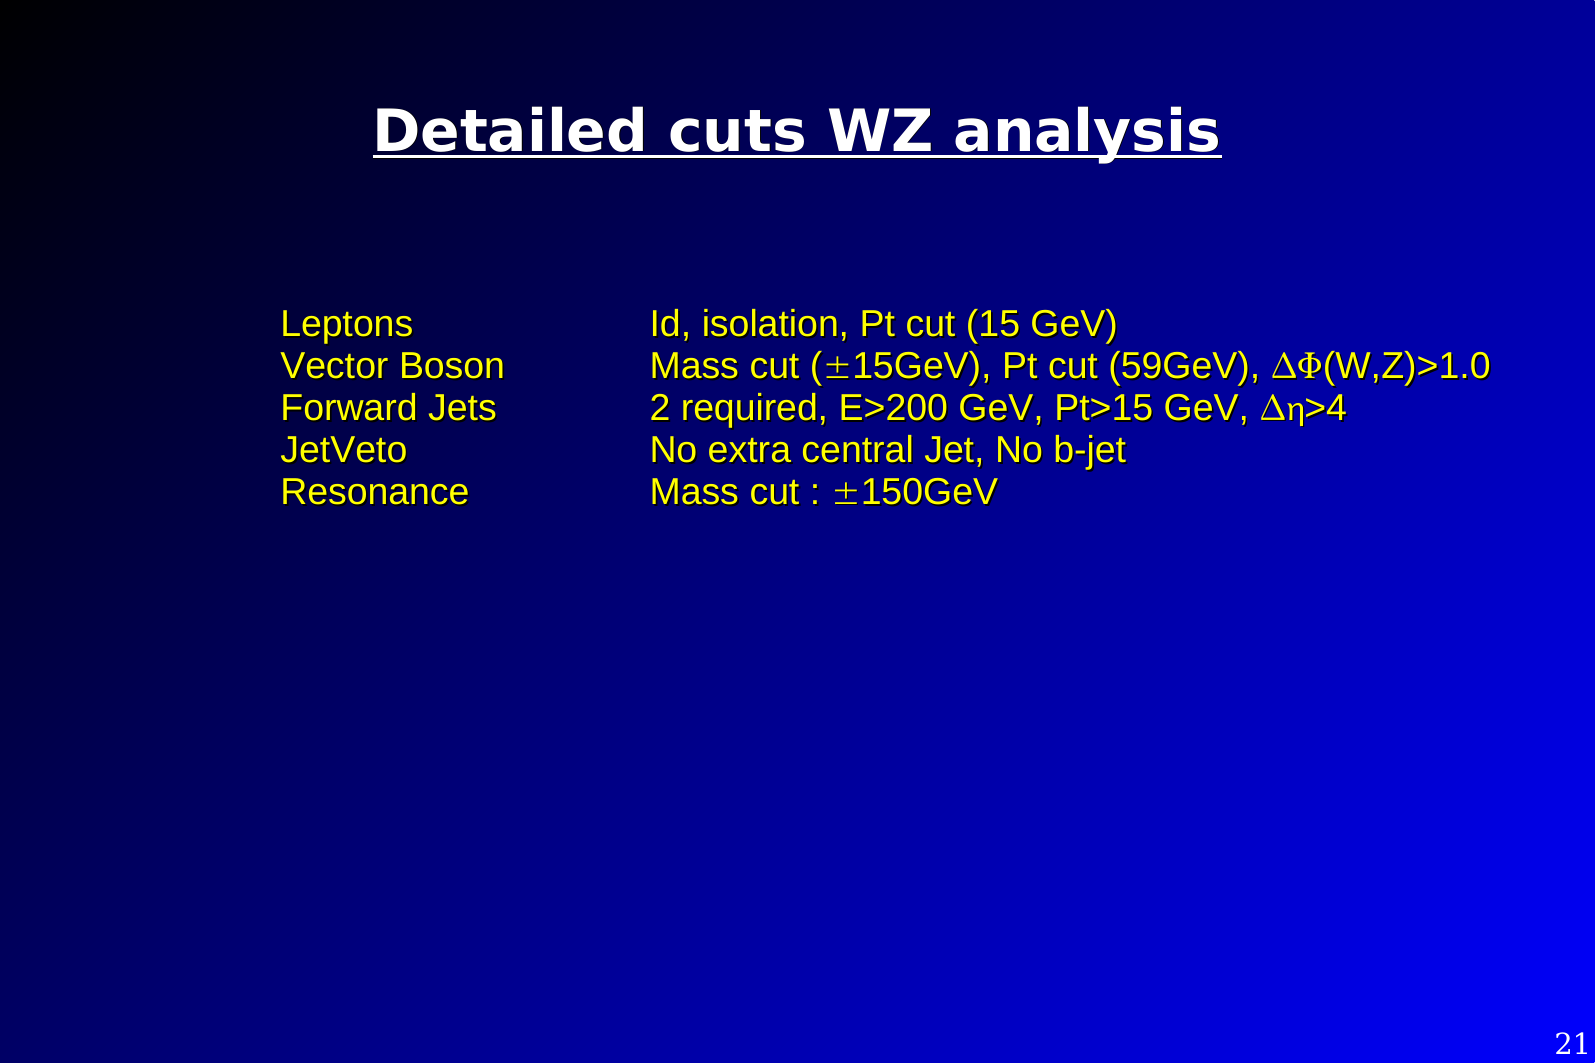

# Detailed cuts WZ analysis
Leptons 				Id, isolation, Pt cut (15 GeV)
Vector Boson 		Mass cut (±15GeV), Pt cut (59GeV), (W,Z)>1.0
Forward Jets			2 required, E>200 GeV, Pt>15 GeV, >4
JetVeto				No extra central Jet, No b-jet
Resonance 			Mass cut : ±150GeV
21